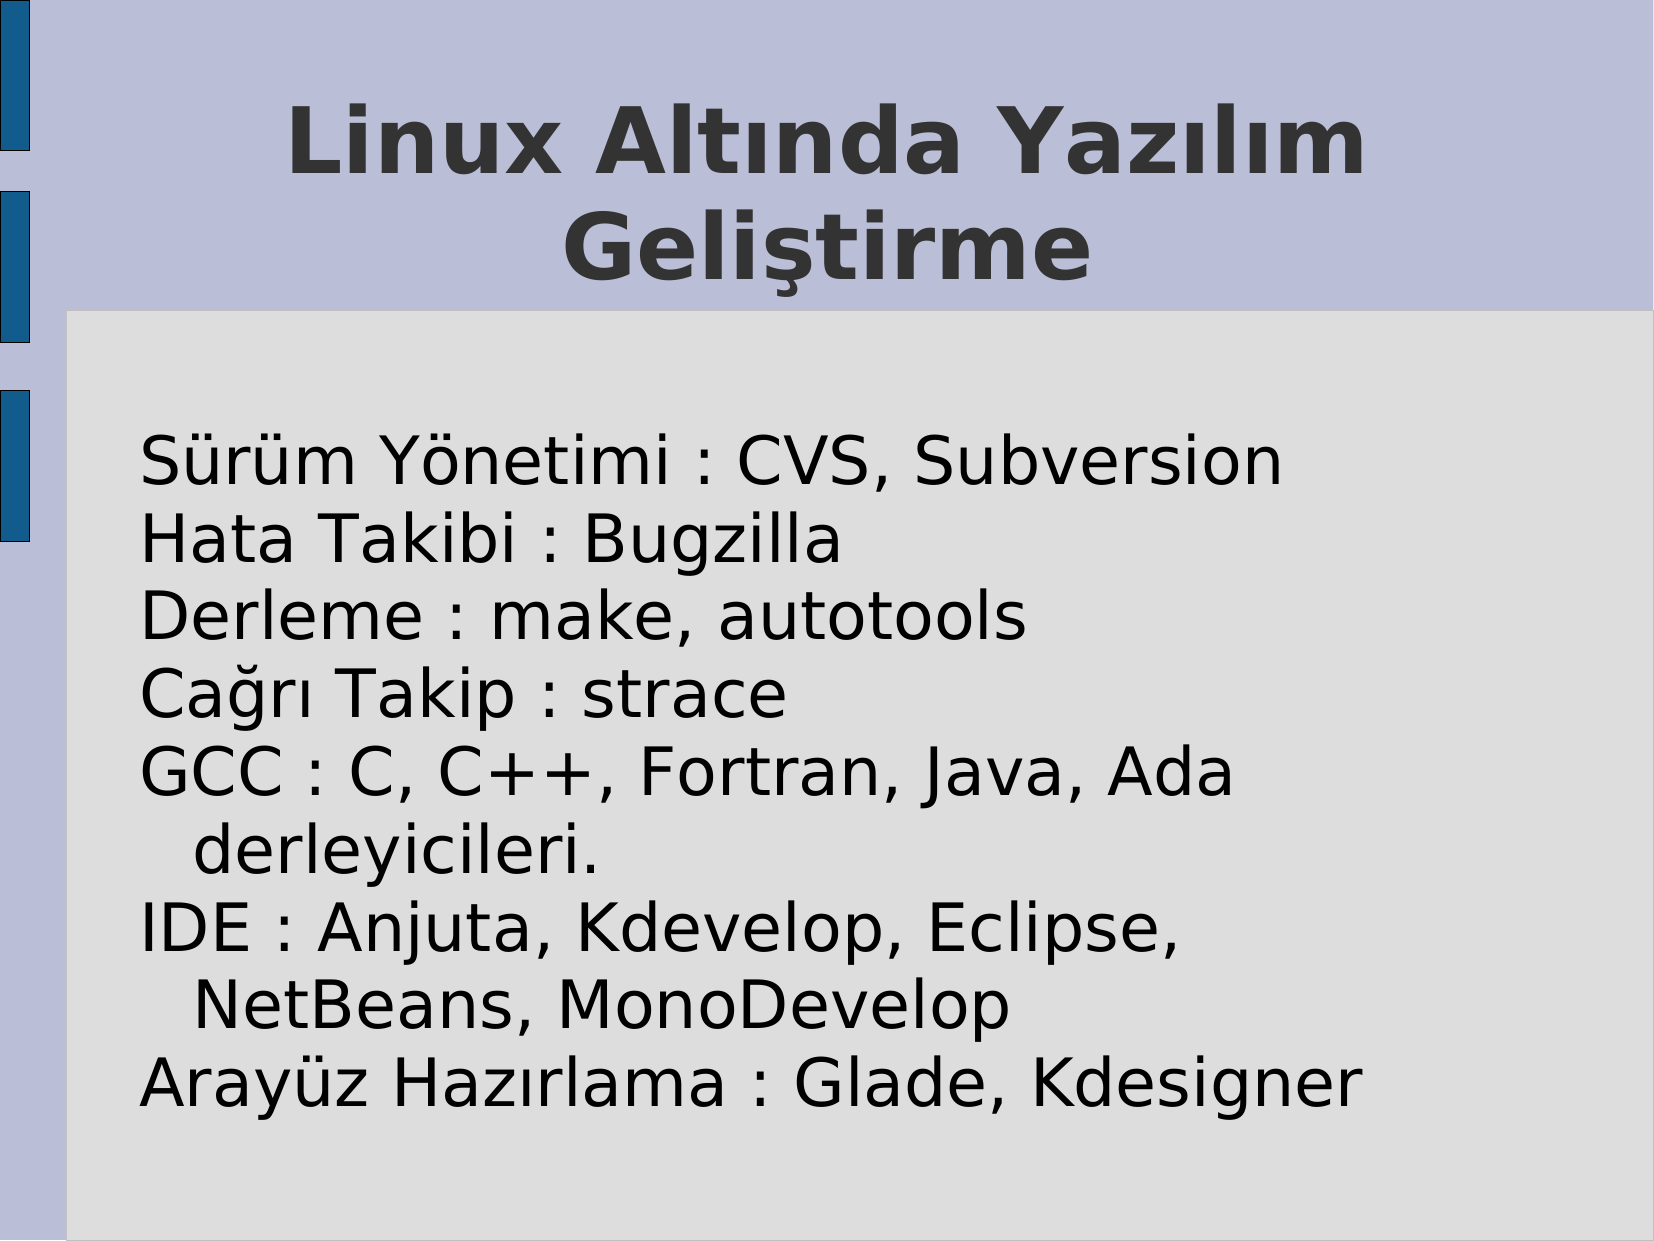

# Linux Altında Yazılım Geliştirme
Sürüm Yönetimi : CVS, Subversion
Hata Takibi : Bugzilla
Derleme : make, autotools
Cağrı Takip : strace
GCC : C, C++, Fortran, Java, Ada derleyicileri.
IDE : Anjuta, Kdevelop, Eclipse, NetBeans, MonoDevelop
Arayüz Hazırlama : Glade, Kdesigner